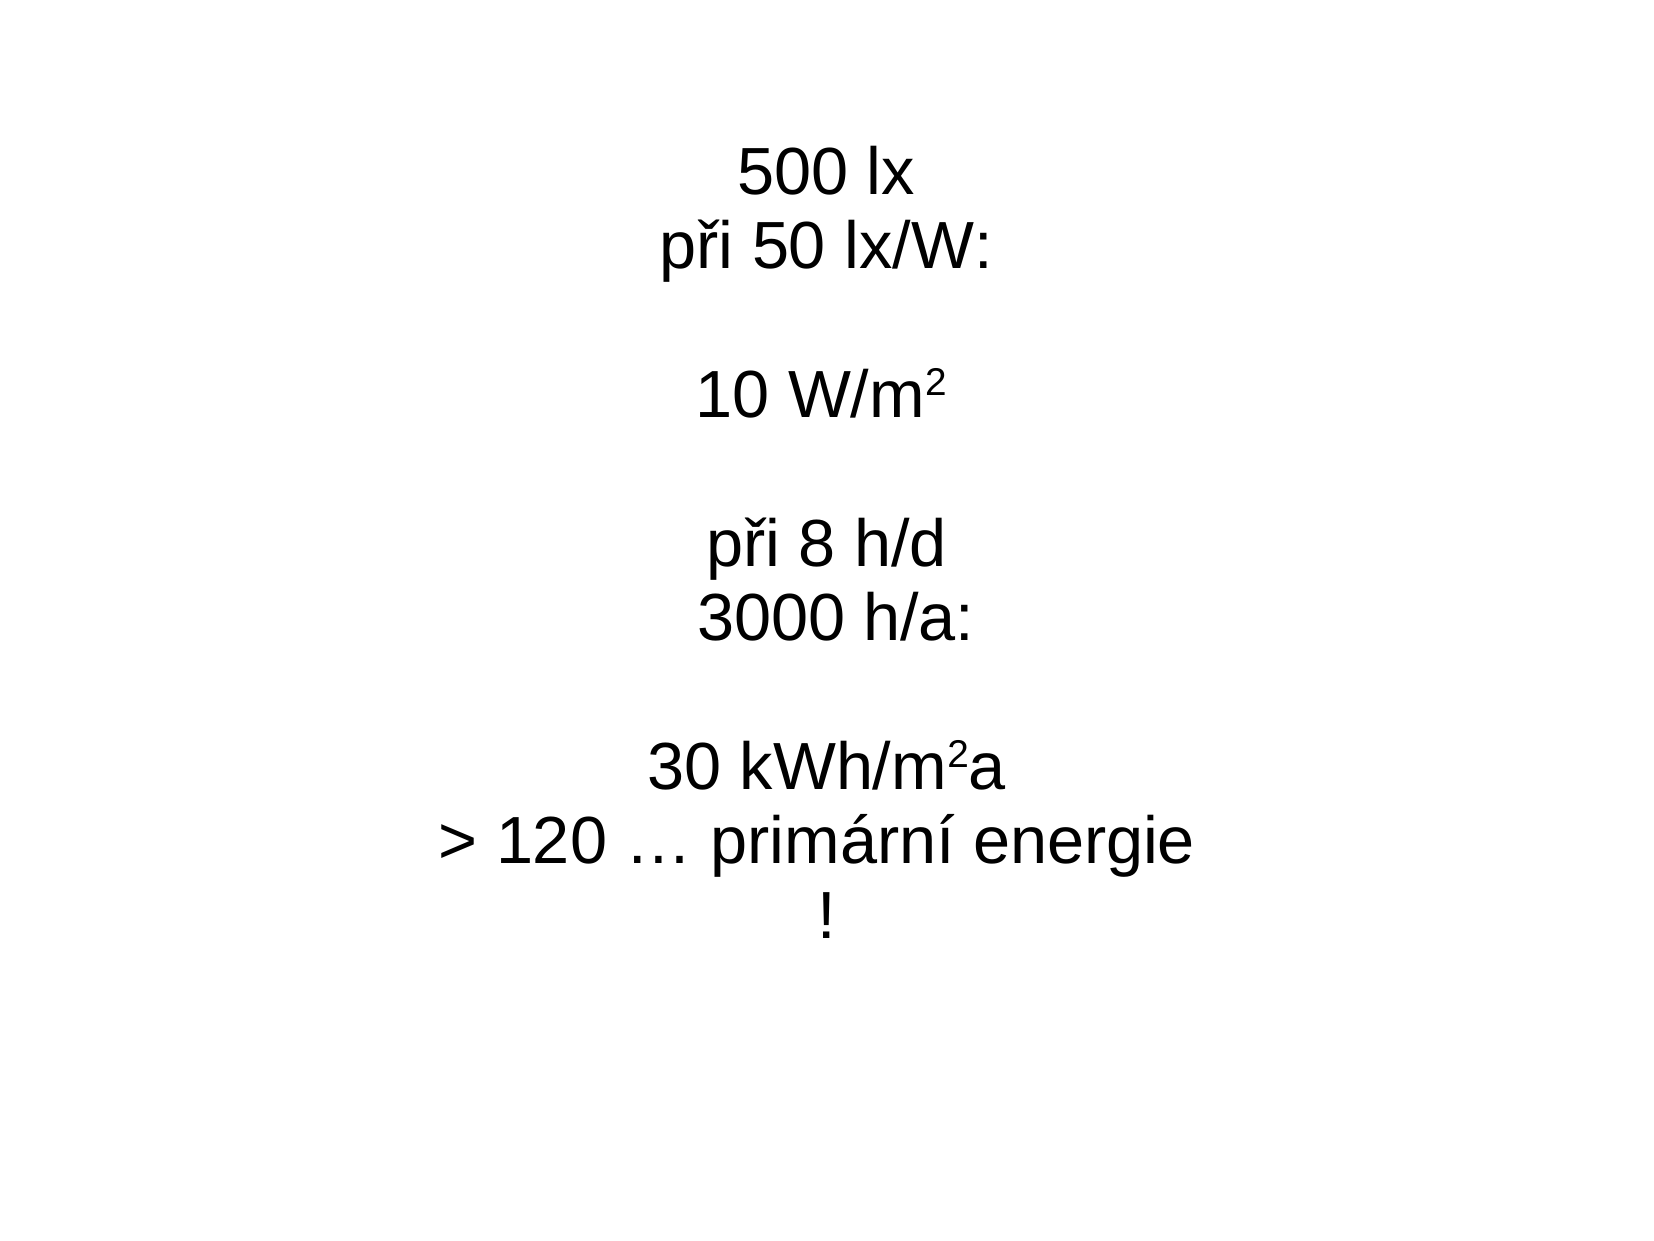

500 lx
při 50 lx/W:
10 W/m2
při 8 h/d
 3000 h/a:
30 kWh/m2a
> 120 … primární energie
!